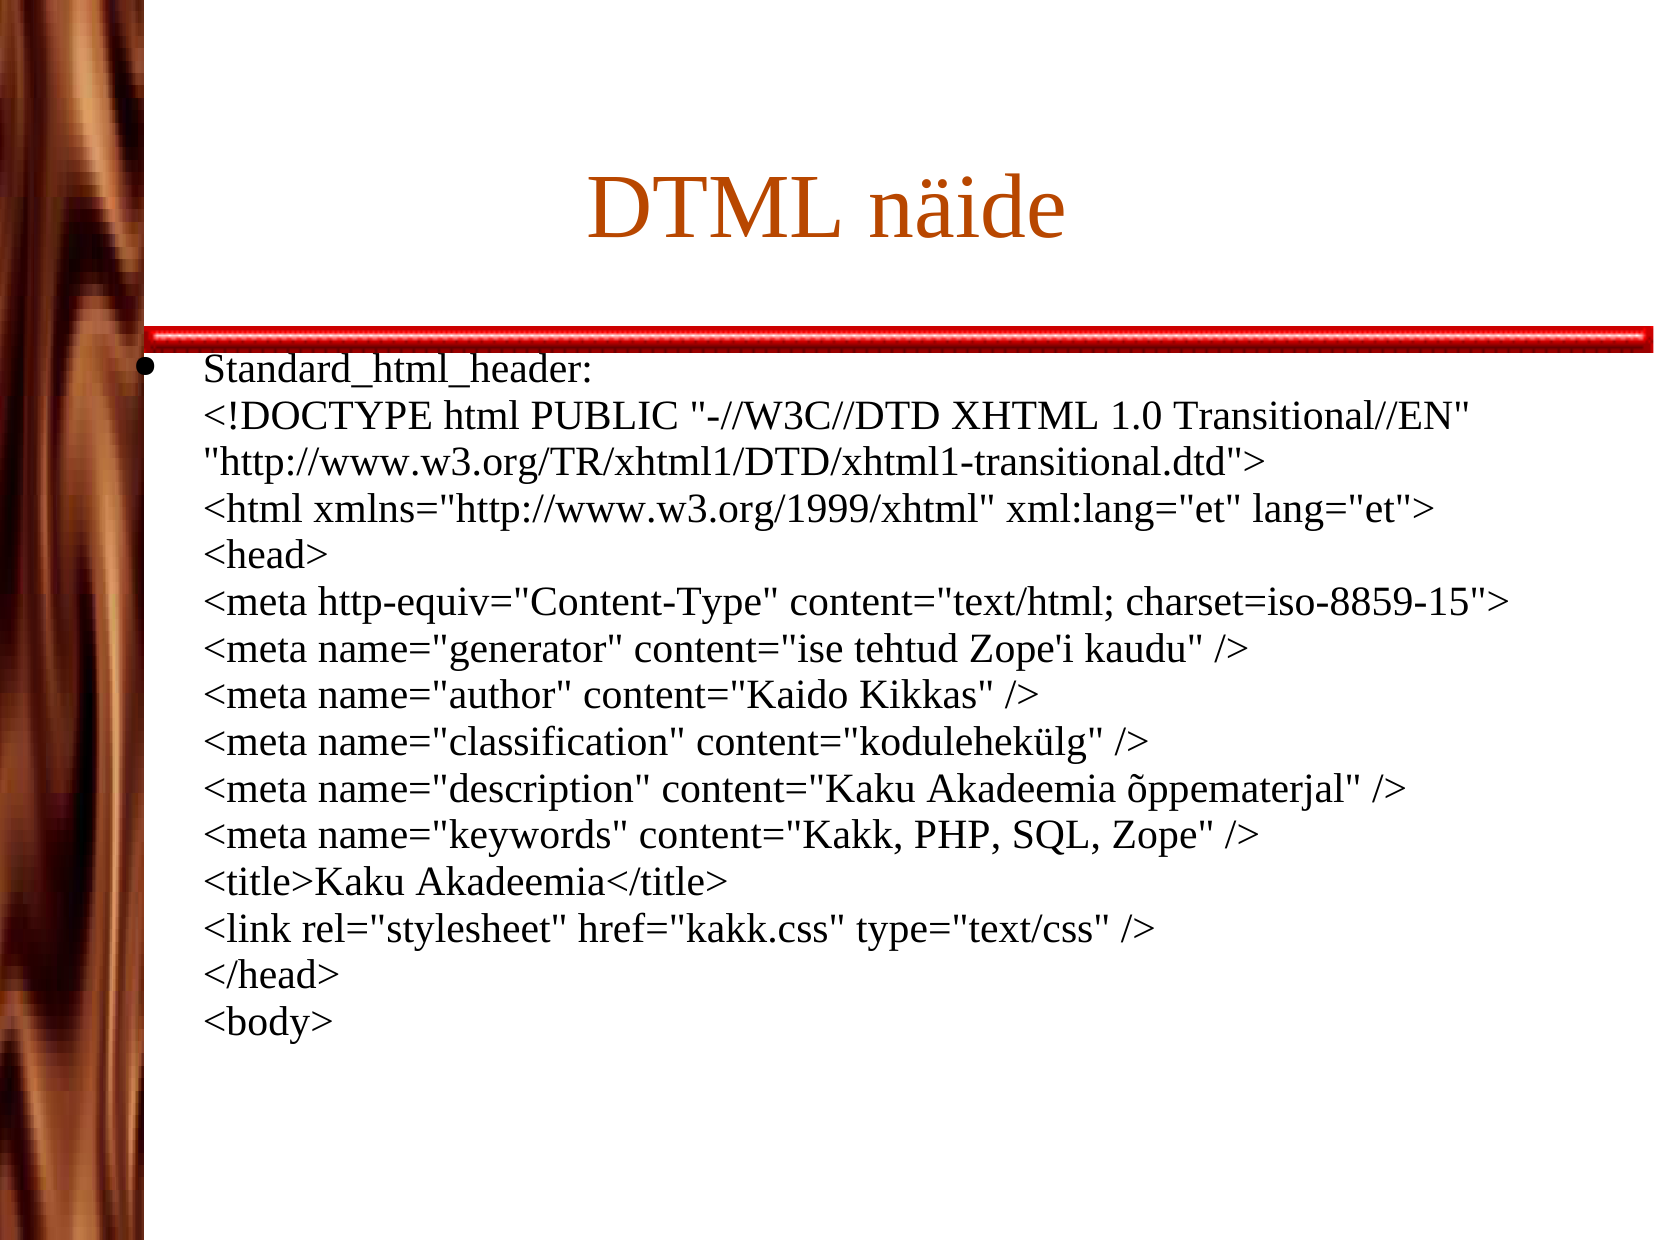

# DTML näide
Standard_html_header:
<!DOCTYPE html PUBLIC "-//W3C//DTD XHTML 1.0 Transitional//EN" "http://www.w3.org/TR/xhtml1/DTD/xhtml1-transitional.dtd">
<html xmlns="http://www.w3.org/1999/xhtml" xml:lang="et" lang="et">
<head>
<meta http-equiv="Content-Type" content="text/html; charset=iso-8859-15">
<meta name="generator" content="ise tehtud Zope'i kaudu" />
<meta name="author" content="Kaido Kikkas" />
<meta name="classification" content="kodulehekülg" />
<meta name="description" content="Kaku Akadeemia õppematerjal" />
<meta name="keywords" content="Kakk, PHP, SQL, Zope" />
<title>Kaku Akadeemia</title>
<link rel="stylesheet" href="kakk.css" type="text/css" />
</head>
<body>